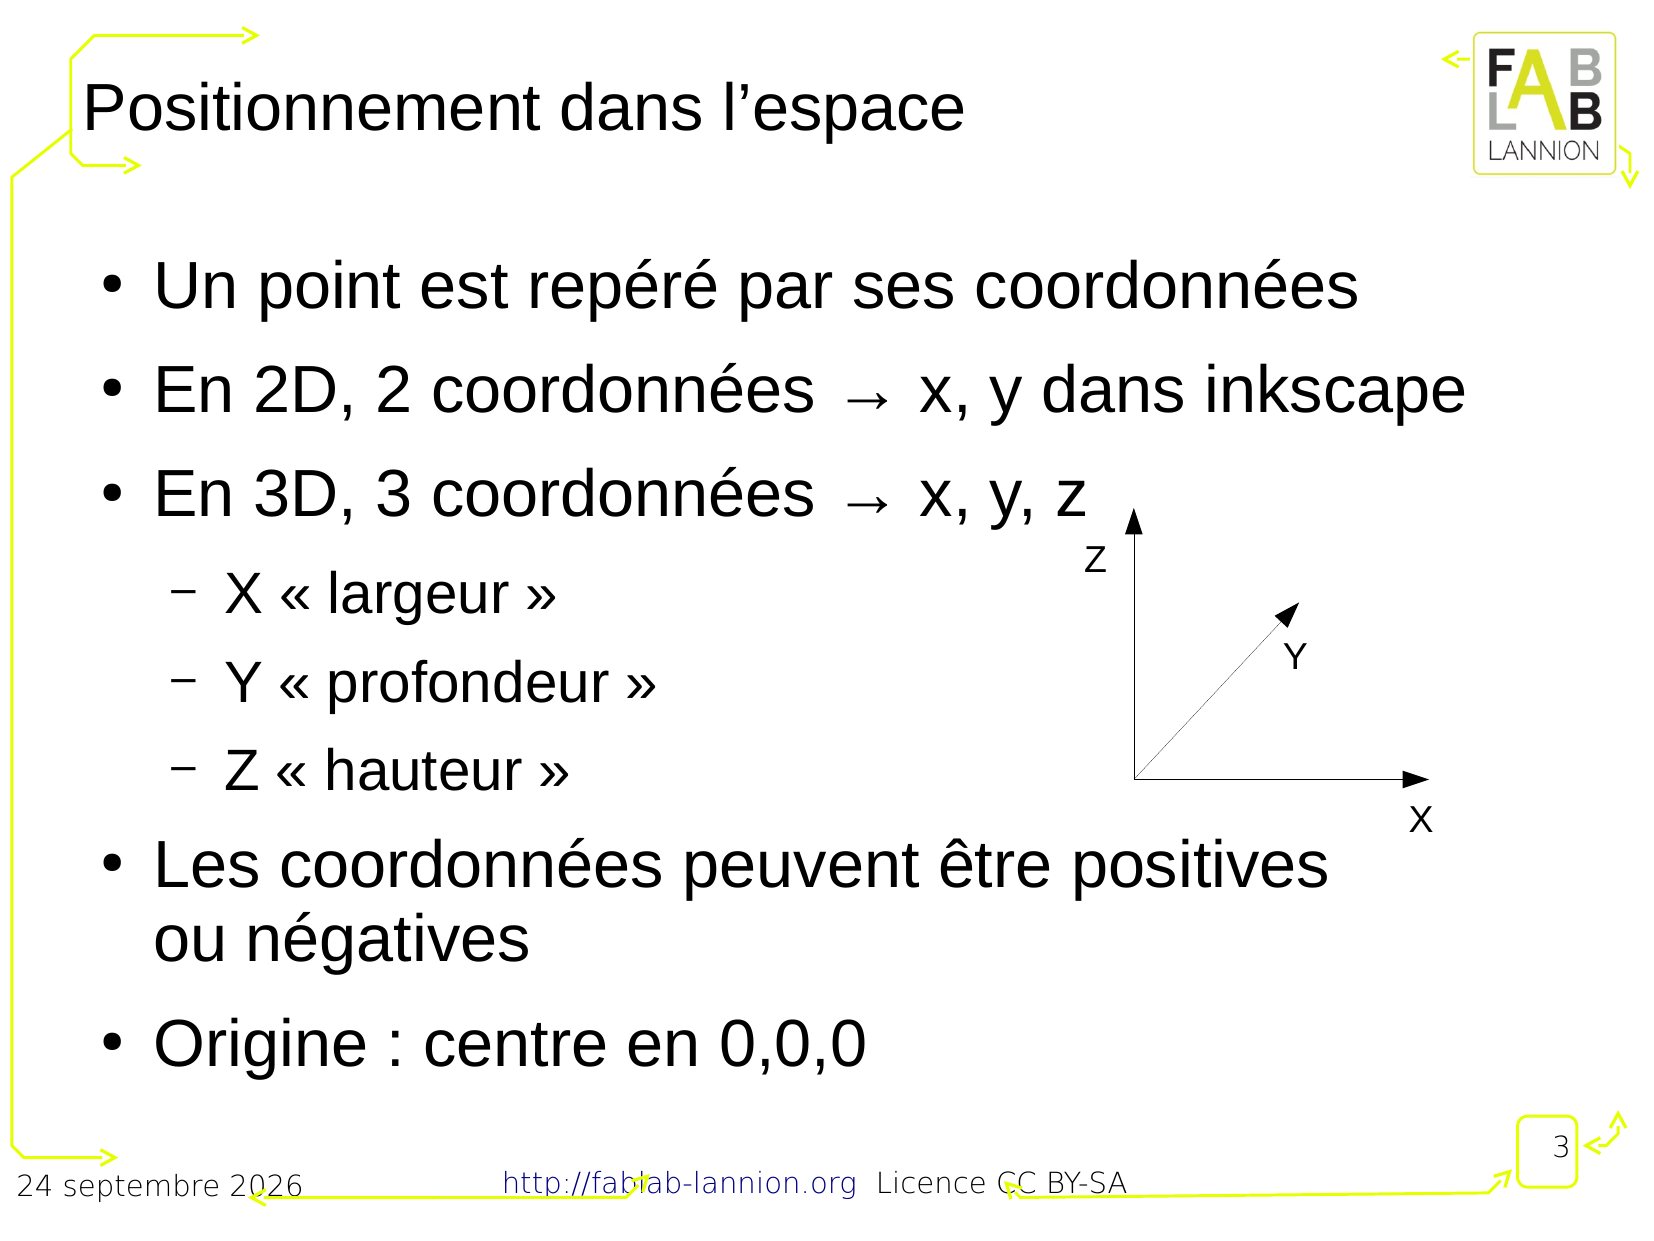

# Positionnement dans l’espace
Un point est repéré par ses coordonnées
En 2D, 2 coordonnées → x, y dans inkscape
En 3D, 3 coordonnées → x, y, z
X « largeur »
Y « profondeur »
Z « hauteur »
Les coordonnées peuvent être positives
ou négatives
Origine : centre en 0,0,0
Z
Y
X
3